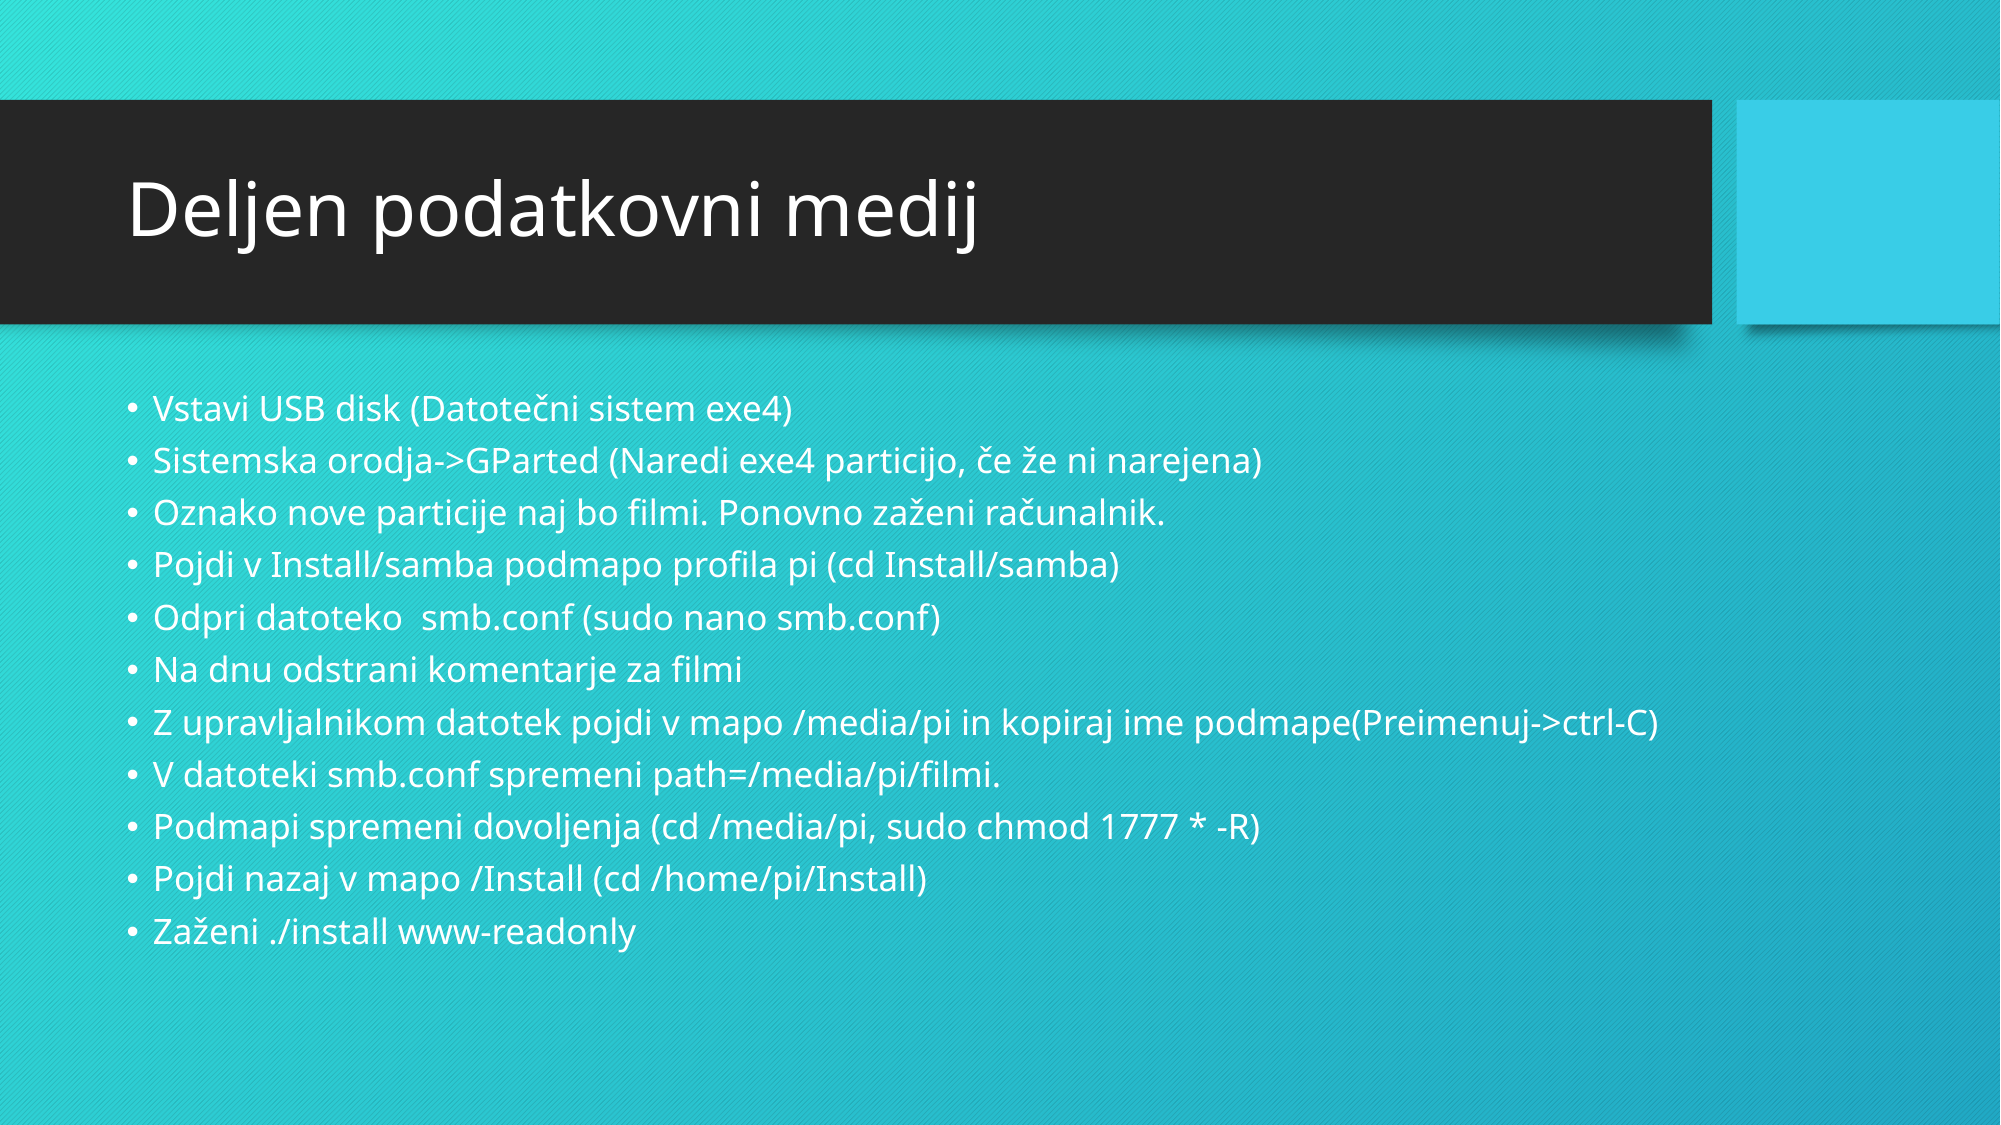

# Deljen podatkovni medij
Vstavi USB disk (Datotečni sistem exe4)
Sistemska orodja->GParted (Naredi exe4 particijo, če že ni narejena)
Oznako nove particije naj bo filmi. Ponovno zaženi računalnik.
Pojdi v Install/samba podmapo profila pi (cd Install/samba)
Odpri datoteko  smb.conf (sudo nano smb.conf)
Na dnu odstrani komentarje za filmi
Z upravljalnikom datotek pojdi v mapo /media/pi in kopiraj ime podmape(Preimenuj->ctrl-C)
V datoteki smb.conf spremeni path=/media/pi/filmi.
Podmapi spremeni dovoljenja (cd /media/pi, sudo chmod 1777 * -R)
Pojdi nazaj v mapo /Install (cd /home/pi/Install)
Zaženi ./install www-readonly